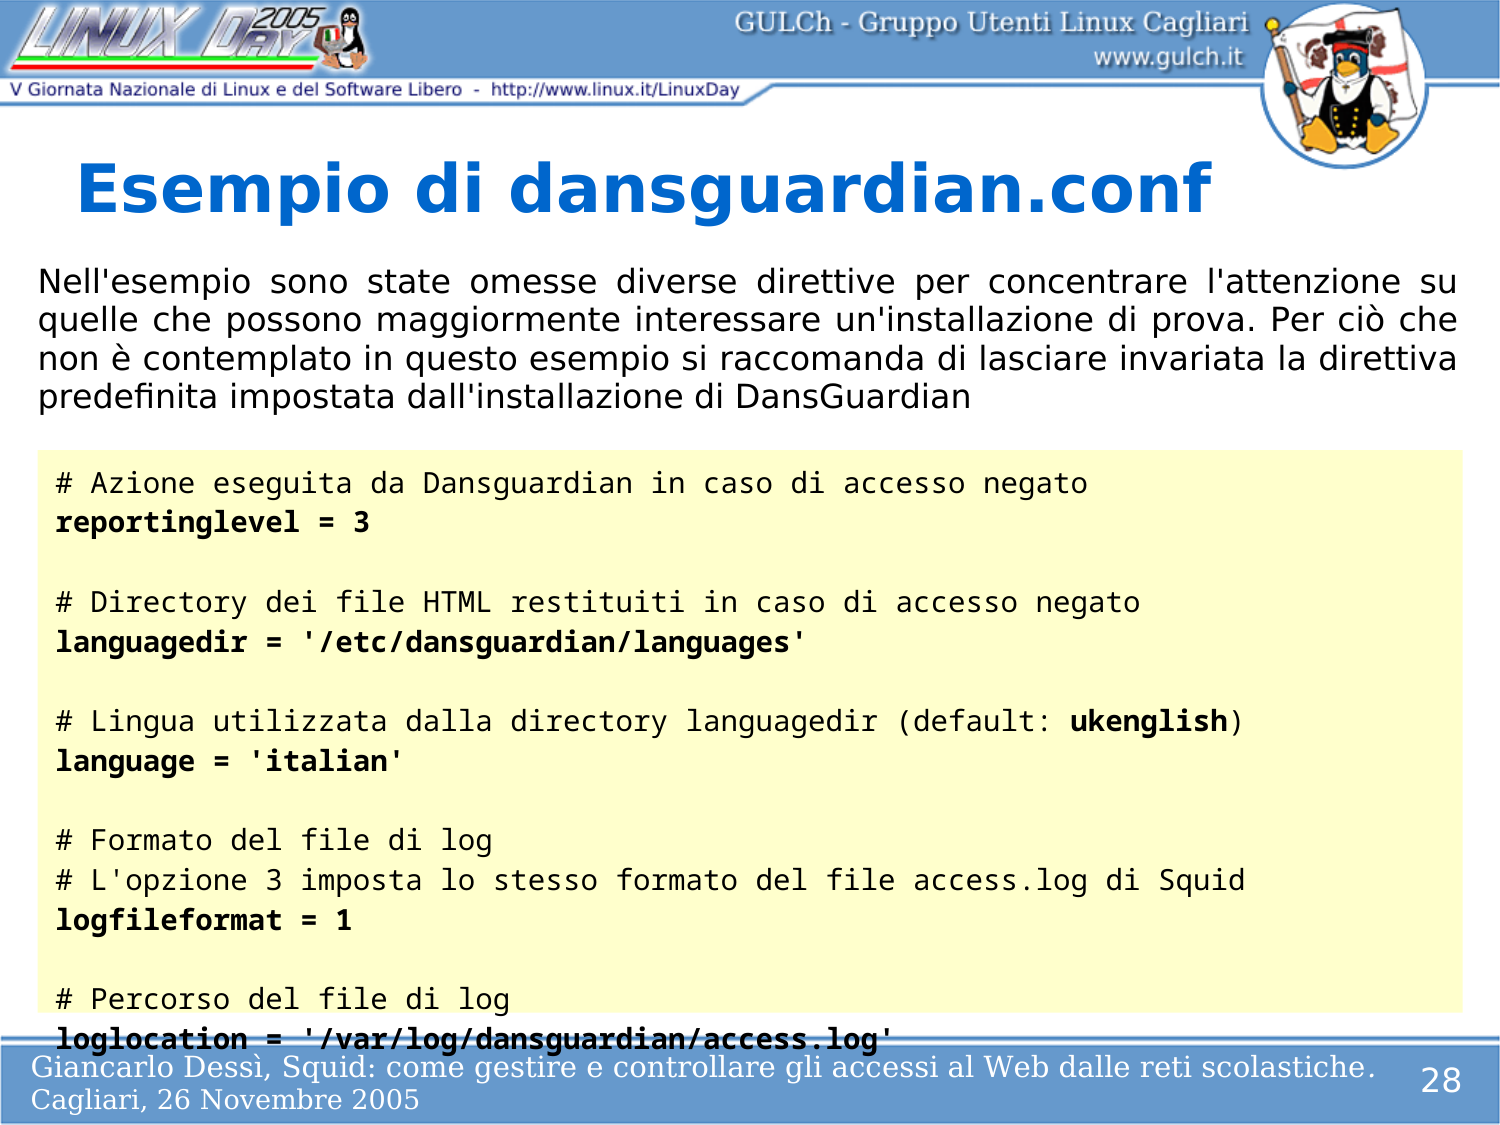

Esempio di dansguardian.conf
Nell'esempio sono state omesse diverse direttive per concentrare l'attenzione su quelle che possono maggiormente interessare un'installazione di prova. Per ciò che non è contemplato in questo esempio si raccomanda di lasciare invariata la direttiva predefinita impostata dall'installazione di DansGuardian
# Azione eseguita da Dansguardian in caso di accesso negato
reportinglevel = 3
# Directory dei file HTML restituiti in caso di accesso negato
languagedir = '/etc/dansguardian/languages'
# Lingua utilizzata dalla directory languagedir (default: ukenglish)
language = 'italian'
# Formato del file di log
# L'opzione 3 imposta lo stesso formato del file access.log di Squid
logfileformat = 1
# Percorso del file di log
loglocation = '/var/log/dansguardian/access.log'